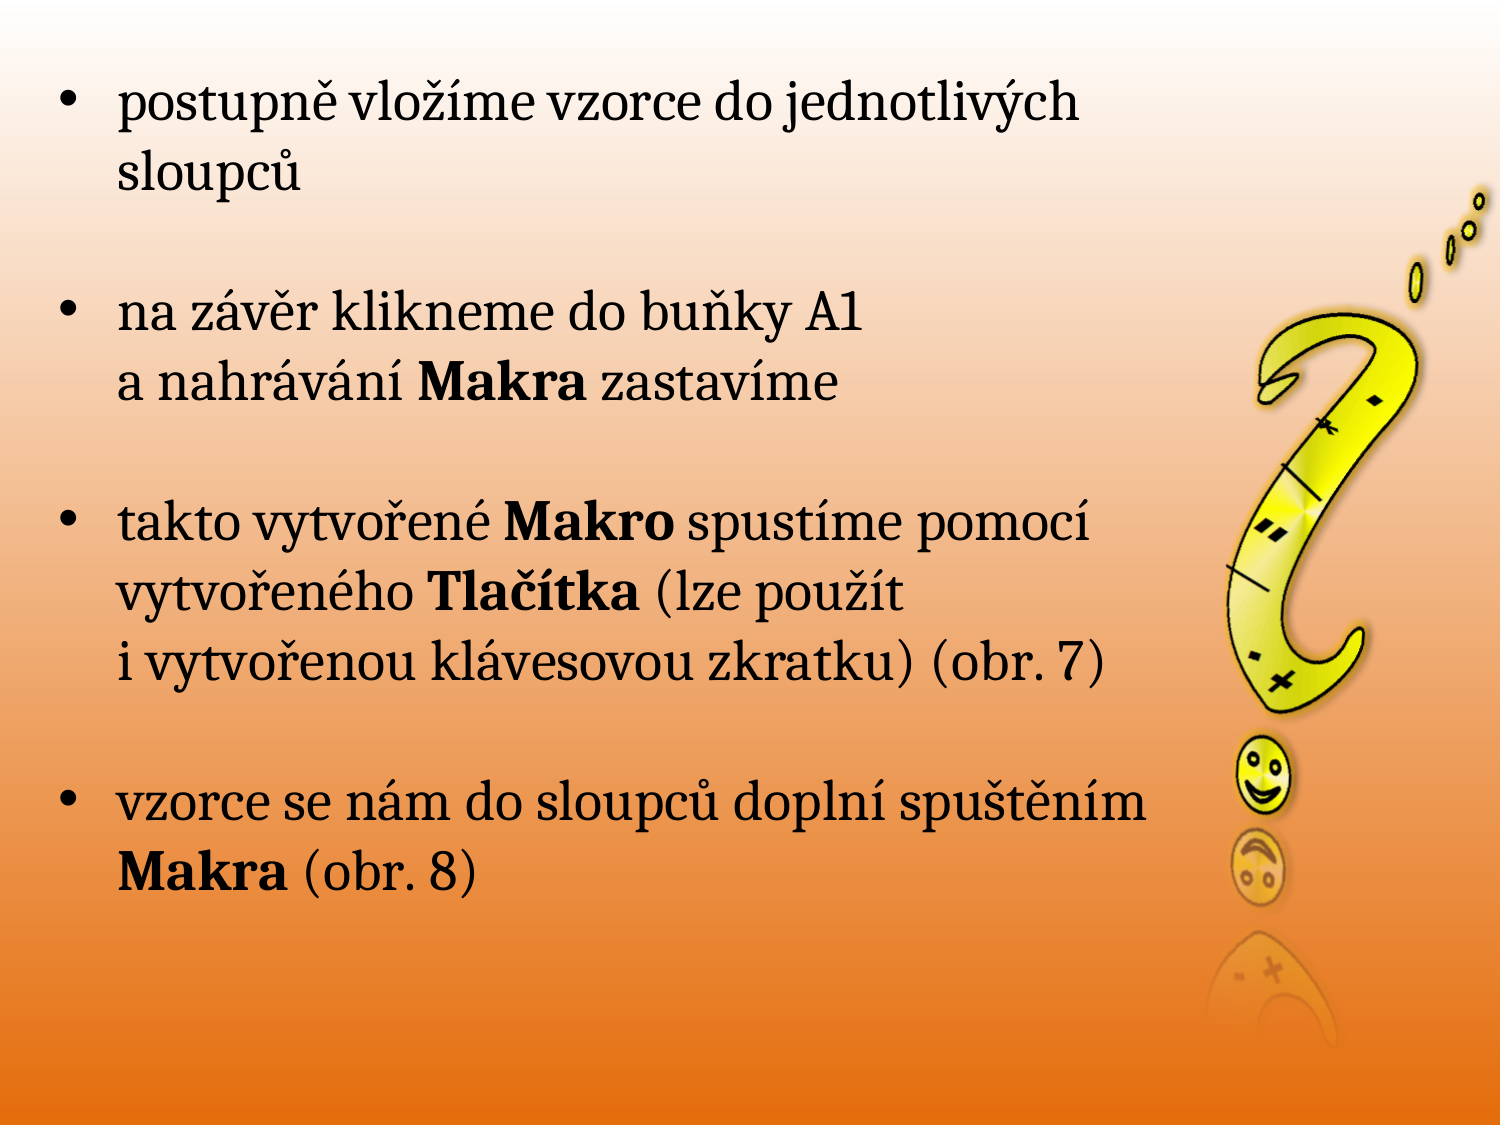

postupně vložíme vzorce do jednotlivých sloupců
na závěr klikneme do buňky A1
	a nahrávání Makra zastavíme
takto vytvořené Makro spustíme pomocí vytvořeného Tlačítka (lze použít
	i vytvořenou klávesovou zkratku) (obr. 7)
vzorce se nám do sloupců doplní spuštěním Makra (obr. 8)